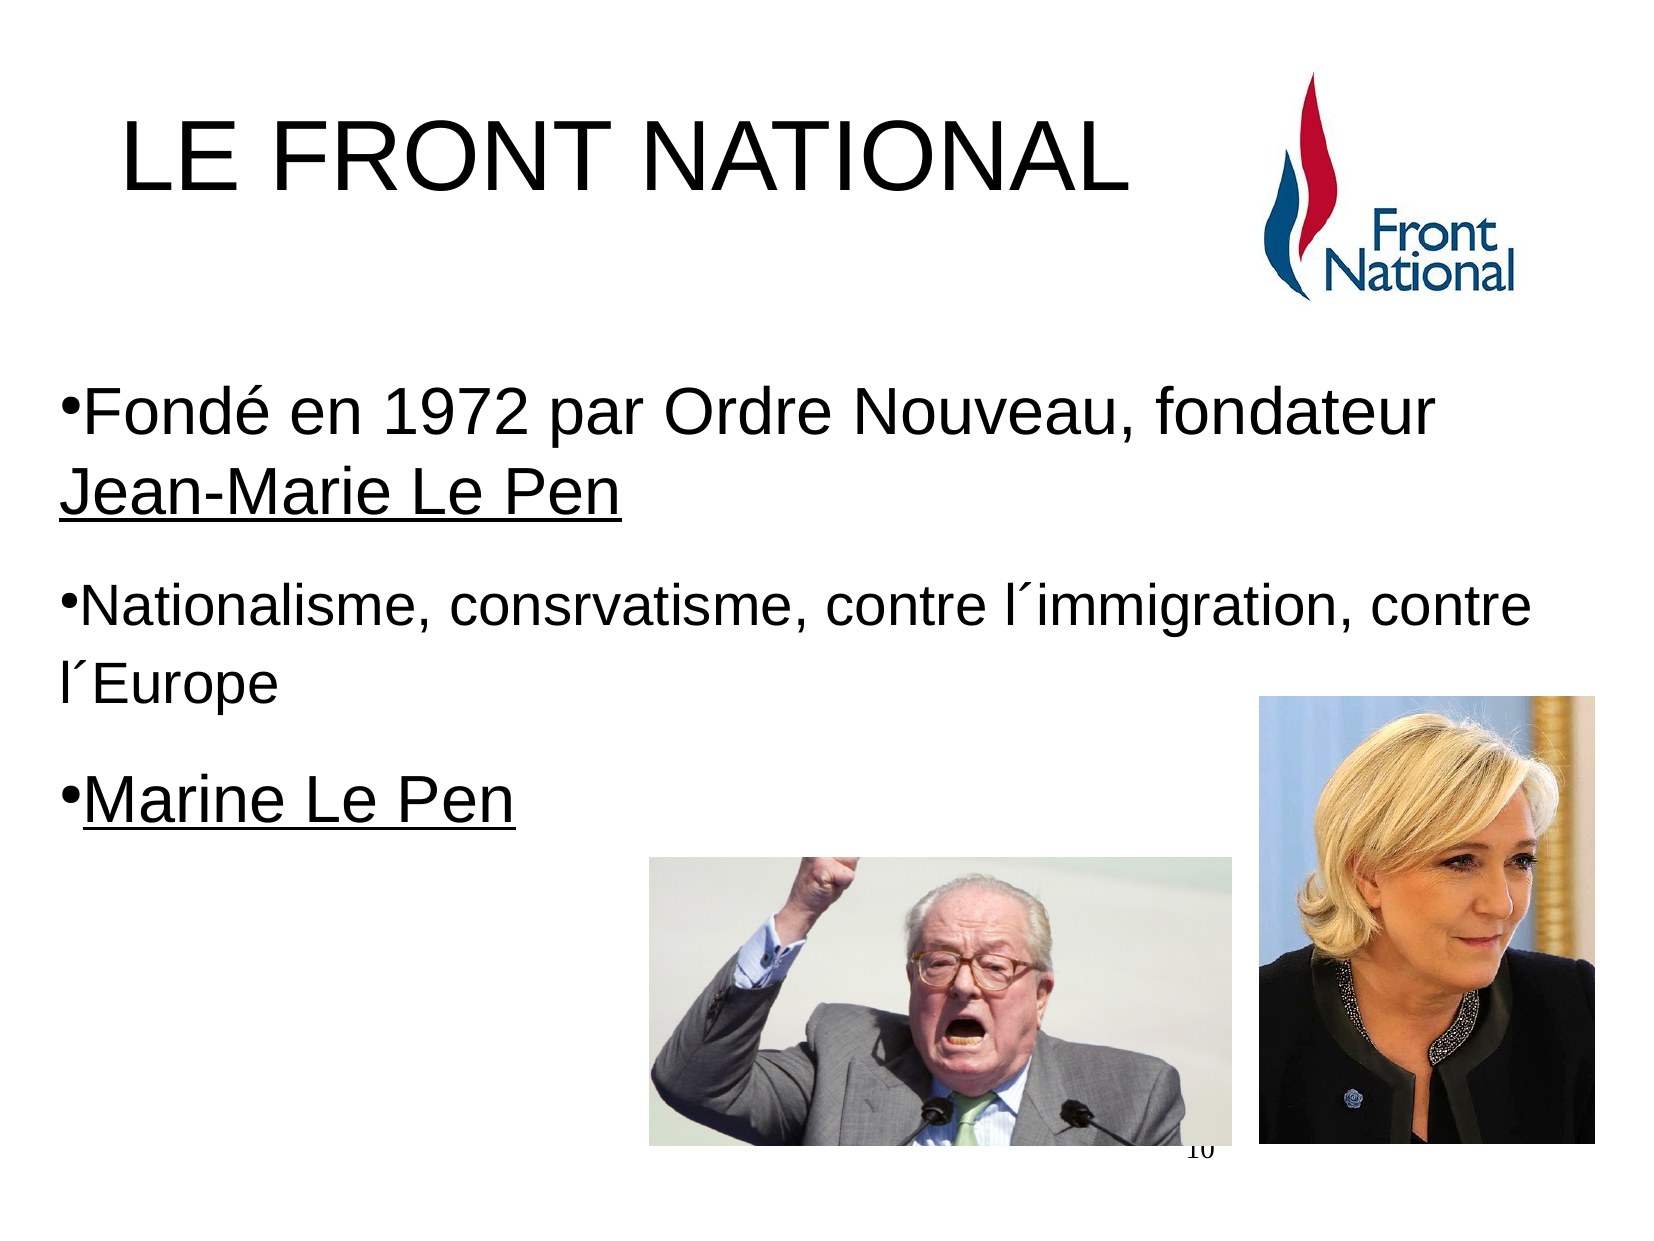

# LE FRONT NATIONAL
Fondé en 1972 par Ordre Nouveau, fondateur Jean-Marie Le Pen
Nationalisme, consrvatisme, contre l´immigration, contre l´Europe
Marine Le Pen